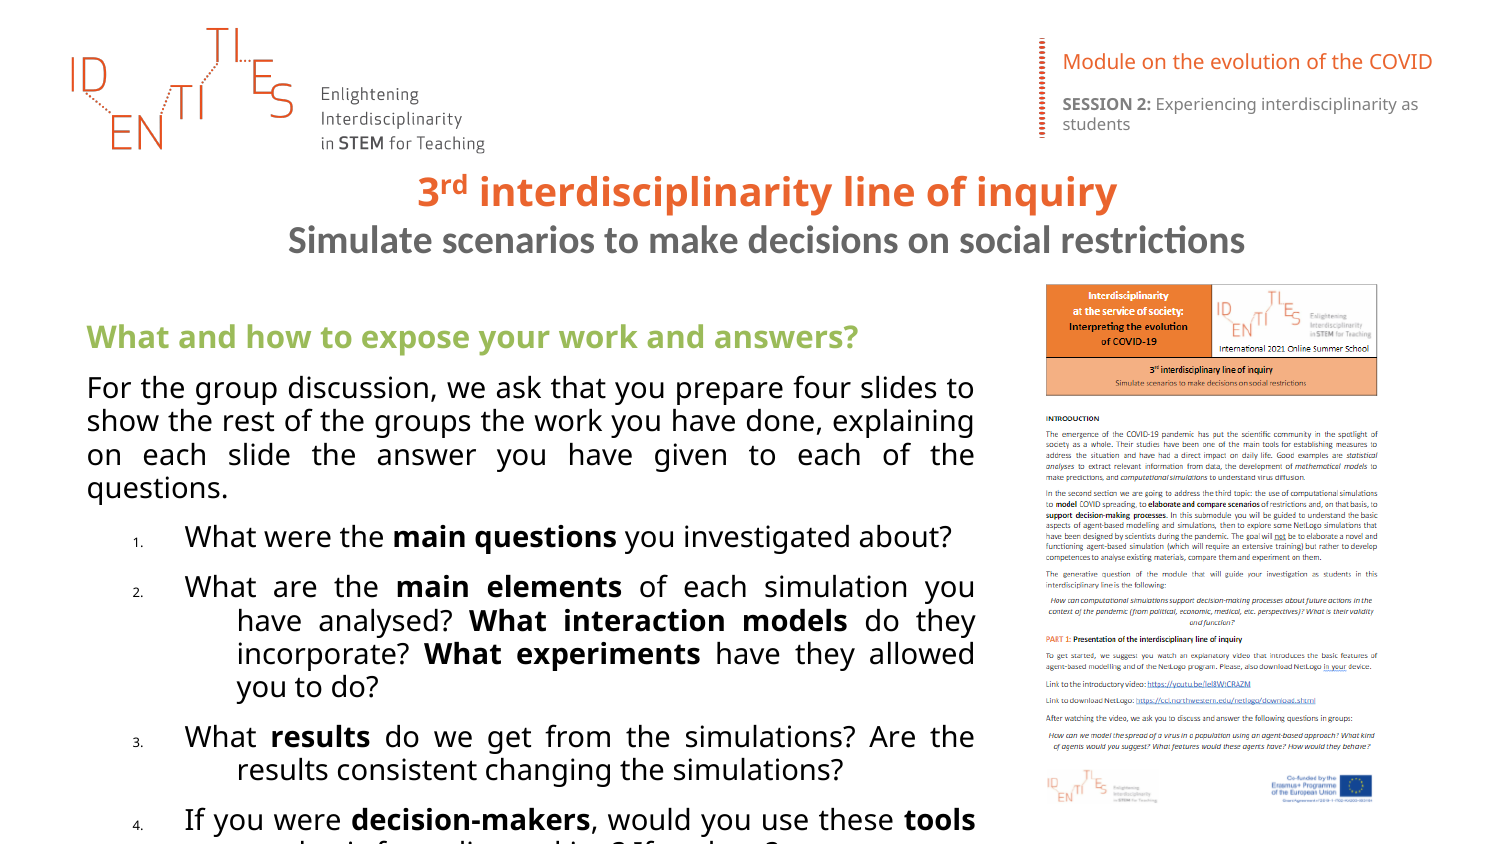

Module on the evolution of the COVID
SESSION 2: Experiencing interdisciplinarity as students
3rd interdisciplinarity line of inquiry
Simulate scenarios to make decisions on social restrictions
# What and how to expose your work and answers?
For the group discussion, we ask that you prepare four slides to show the rest of the groups the work you have done, explaining on each slide the answer you have given to each of the questions.
What were the main questions you investigated about?
What are the main elements of each simulation you have analysed? What interaction models do they incorporate? What experiments have they allowed you to do?
What results do we get from the simulations? Are the results consistent changing the simulations?
If you were decision-makers, would you use these tools as a basis for policy making? If so, how?